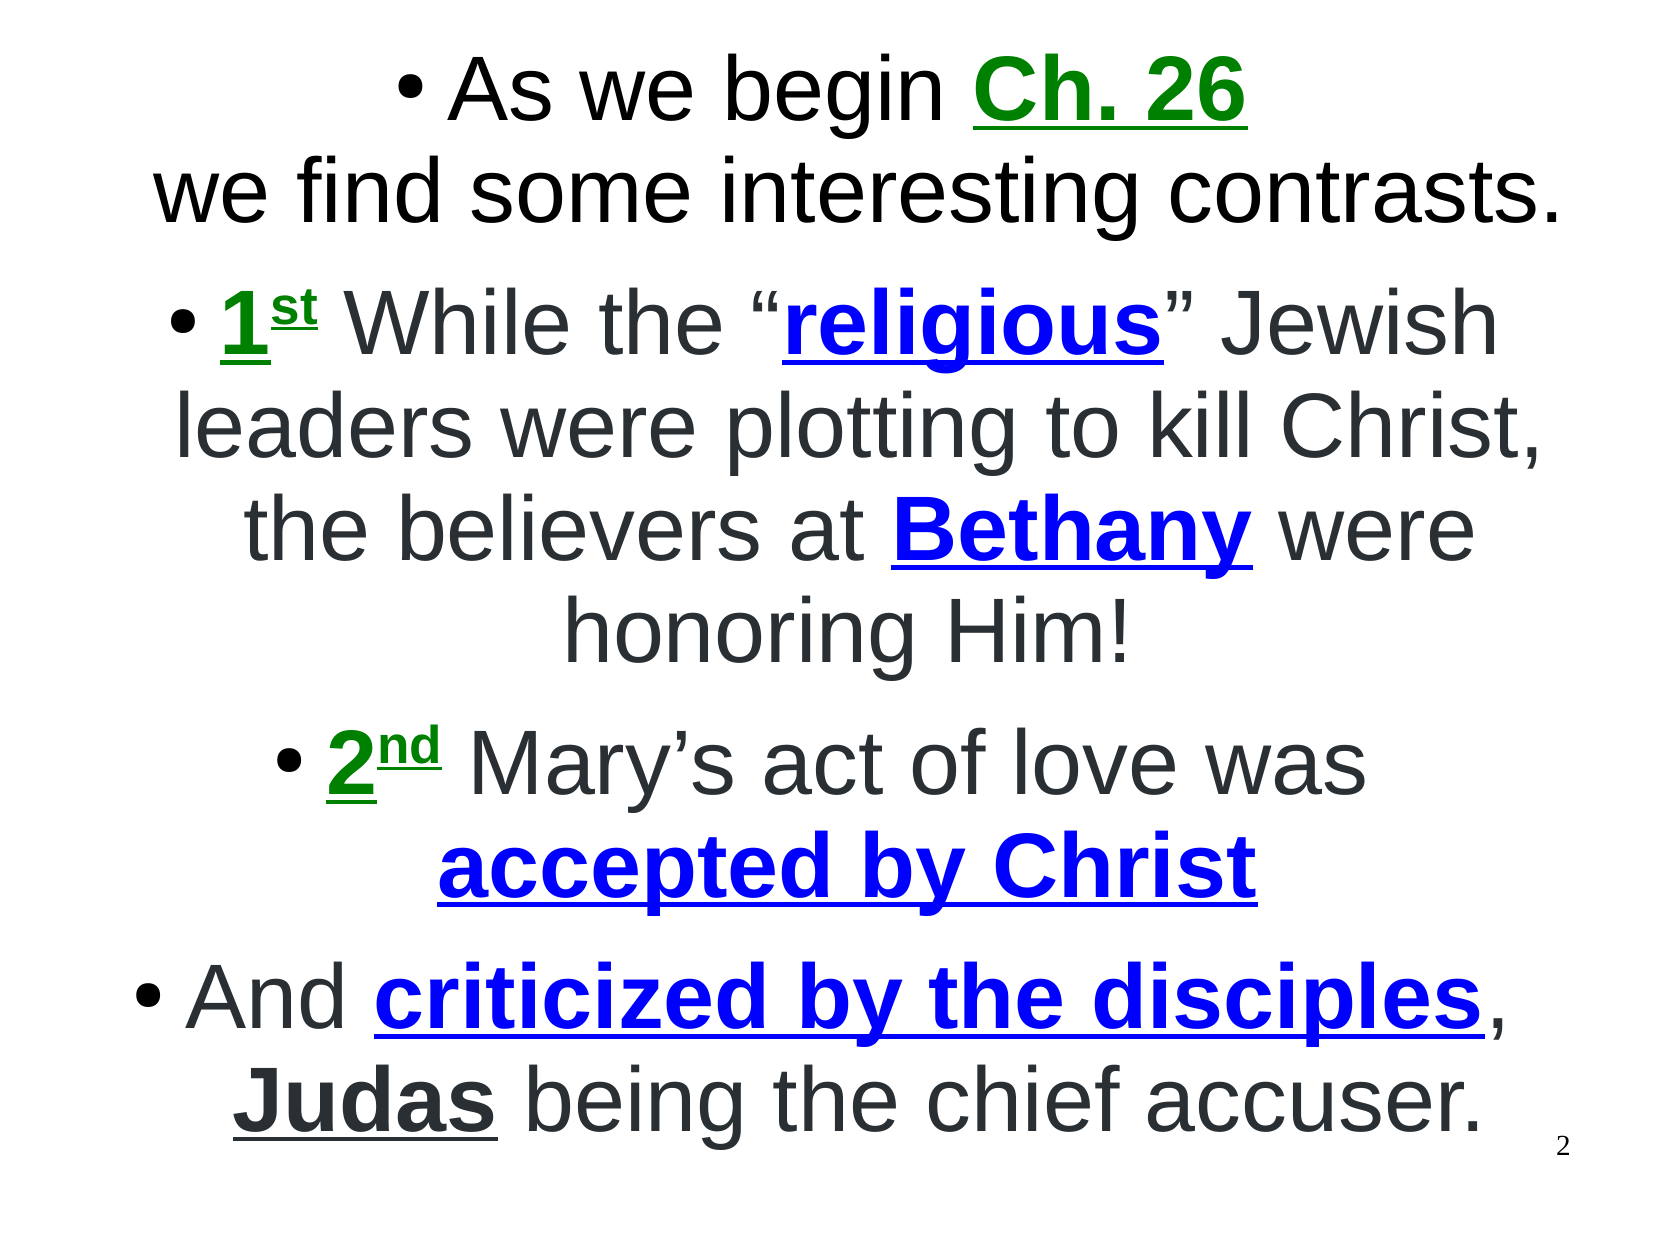

# As we begin Ch. 26 we find some interesting contrasts.
1st While the “religious” Jewish leaders were plotting to kill Christ, the believers at Bethany were honoring Him!
2nd Mary’s act of love was
accepted by Christ
And criticized by the disciples,
Judas being the chief accuser.
2